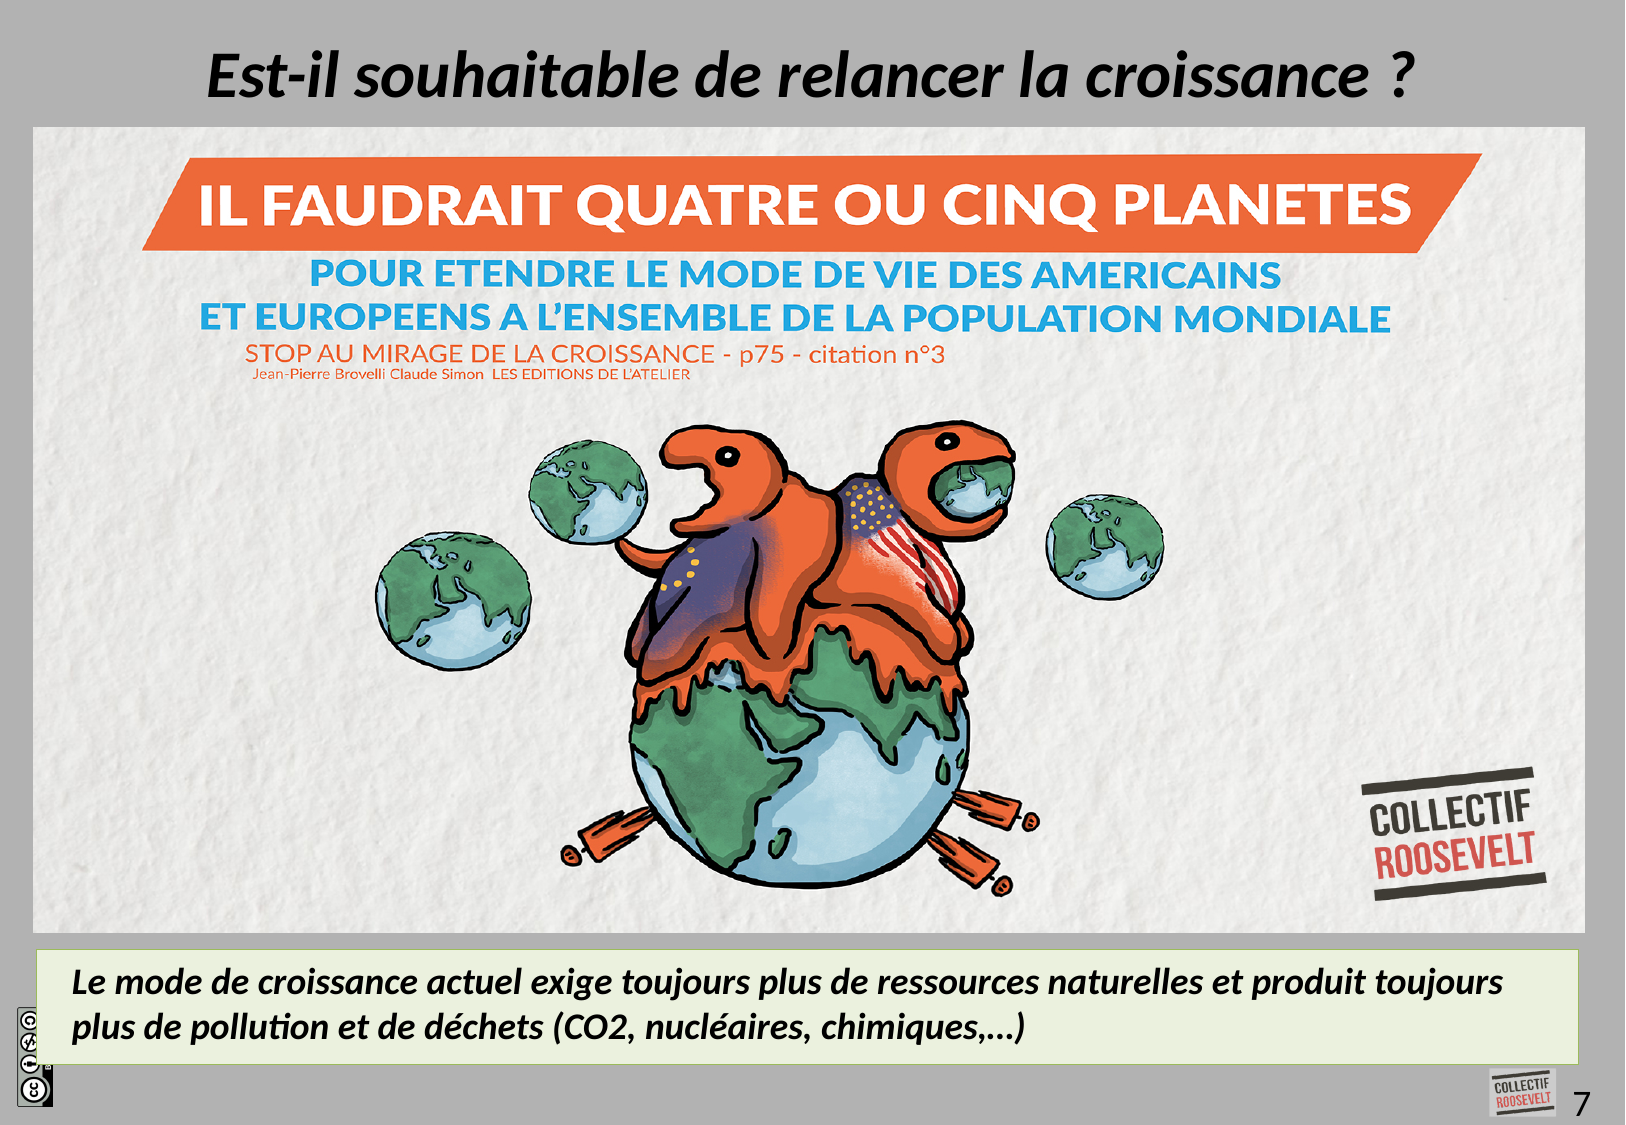

# Est-il souhaitable de relancer la croissance ?
Le mode de croissance actuel exige toujours plus de ressources naturelles et produit toujours plus de pollution et de déchets (CO2, nucléaires, chimiques,…)